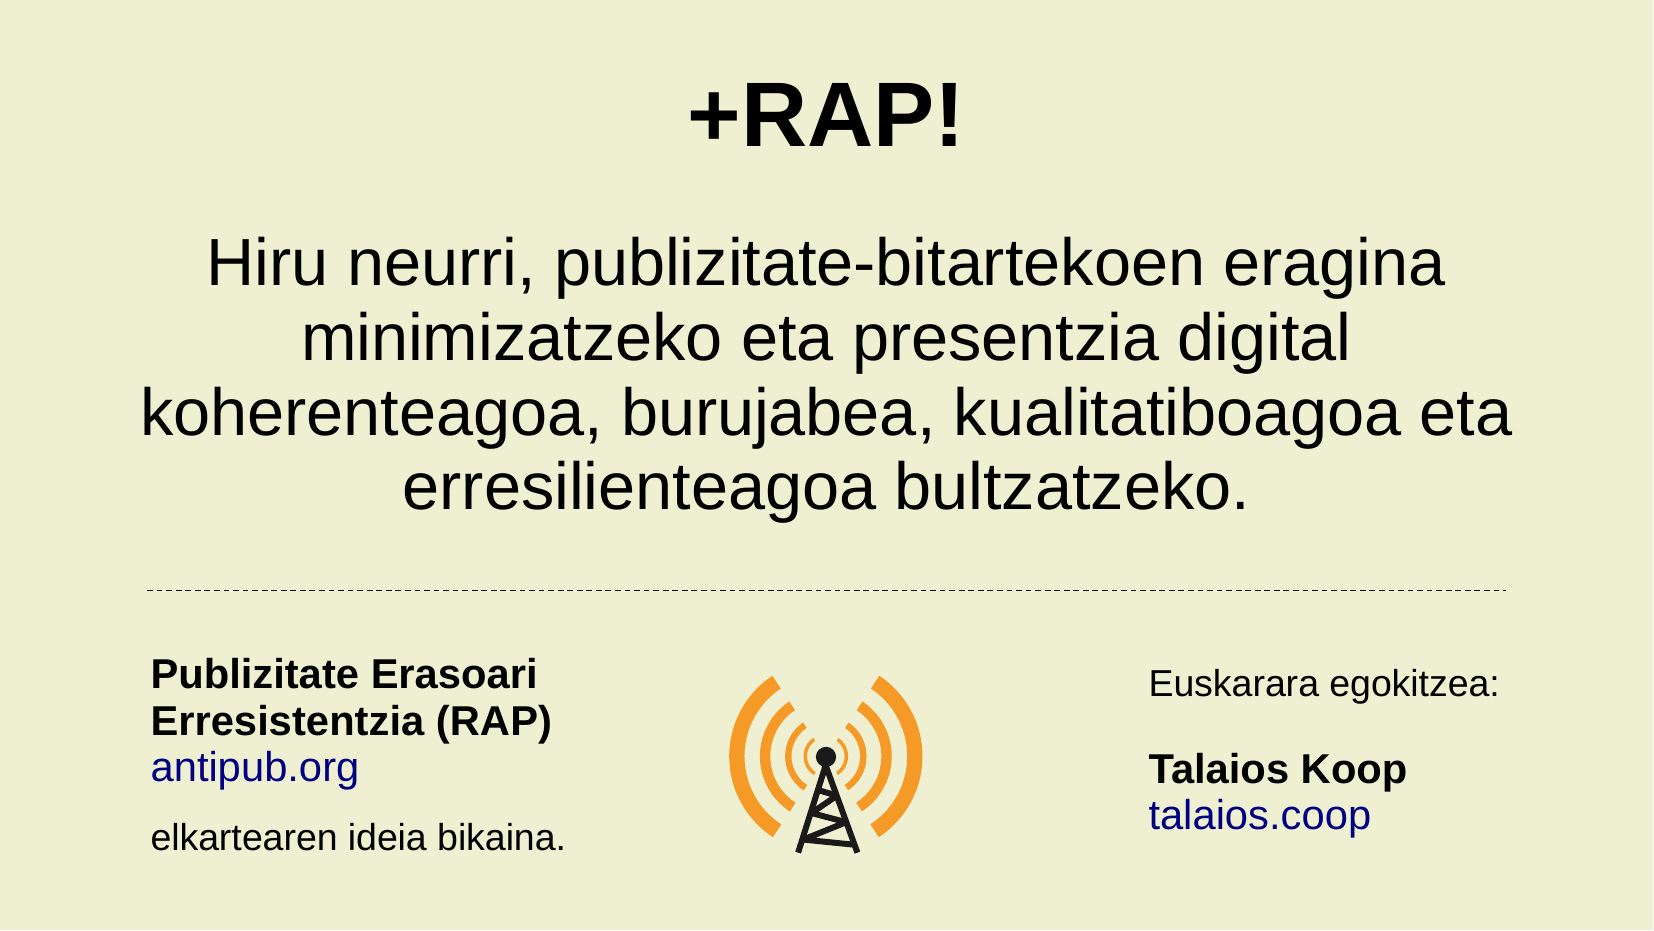

# +RAP!
Hiru neurri, publizitate-bitartekoen eragina minimizatzeko eta presentzia digital koherenteagoa, burujabea, kualitatiboagoa eta erresilienteagoa bultzatzeko.
Publizitate Erasoari Erresistentzia (RAP)
antipub.org
Euskarara egokitzea:
Talaios Koop
talaios.coop
elkartearen ideia bikaina.